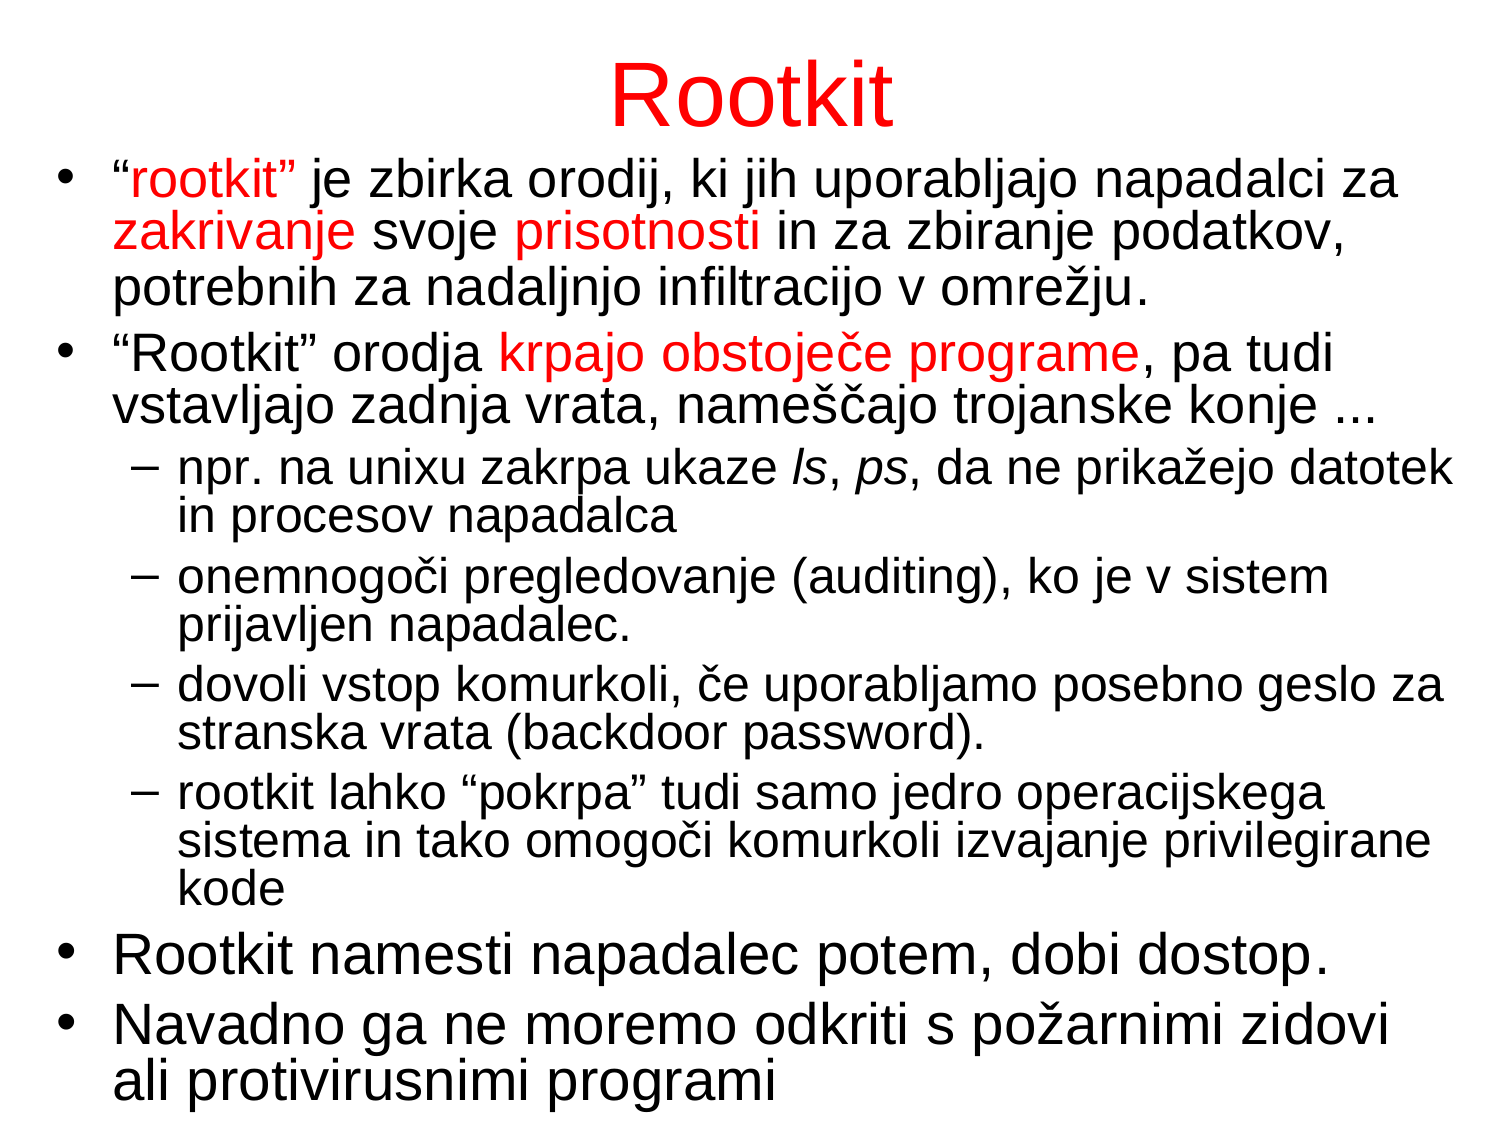

# Rootkit
“rootkit” je zbirka orodij, ki jih uporabljajo napadalci za zakrivanje svoje prisotnosti in za zbiranje podatkov, potrebnih za nadaljnjo infiltracijo v omrežju.
“Rootkit” orodja krpajo obstoječe programe, pa tudi vstavljajo zadnja vrata, nameščajo trojanske konje ...
npr. na unixu zakrpa ukaze ls, ps, da ne prikažejo datotek in procesov napadalca
onemnogoči pregledovanje (auditing), ko je v sistem prijavljen napadalec.
dovoli vstop komurkoli, če uporabljamo posebno geslo za stranska vrata (backdoor password).
rootkit lahko “pokrpa” tudi samo jedro operacijskega sistema in tako omogoči komurkoli izvajanje privilegirane kode
Rootkit namesti napadalec potem, dobi dostop.
Navadno ga ne moremo odkriti s požarnimi zidovi ali protivirusnimi programi